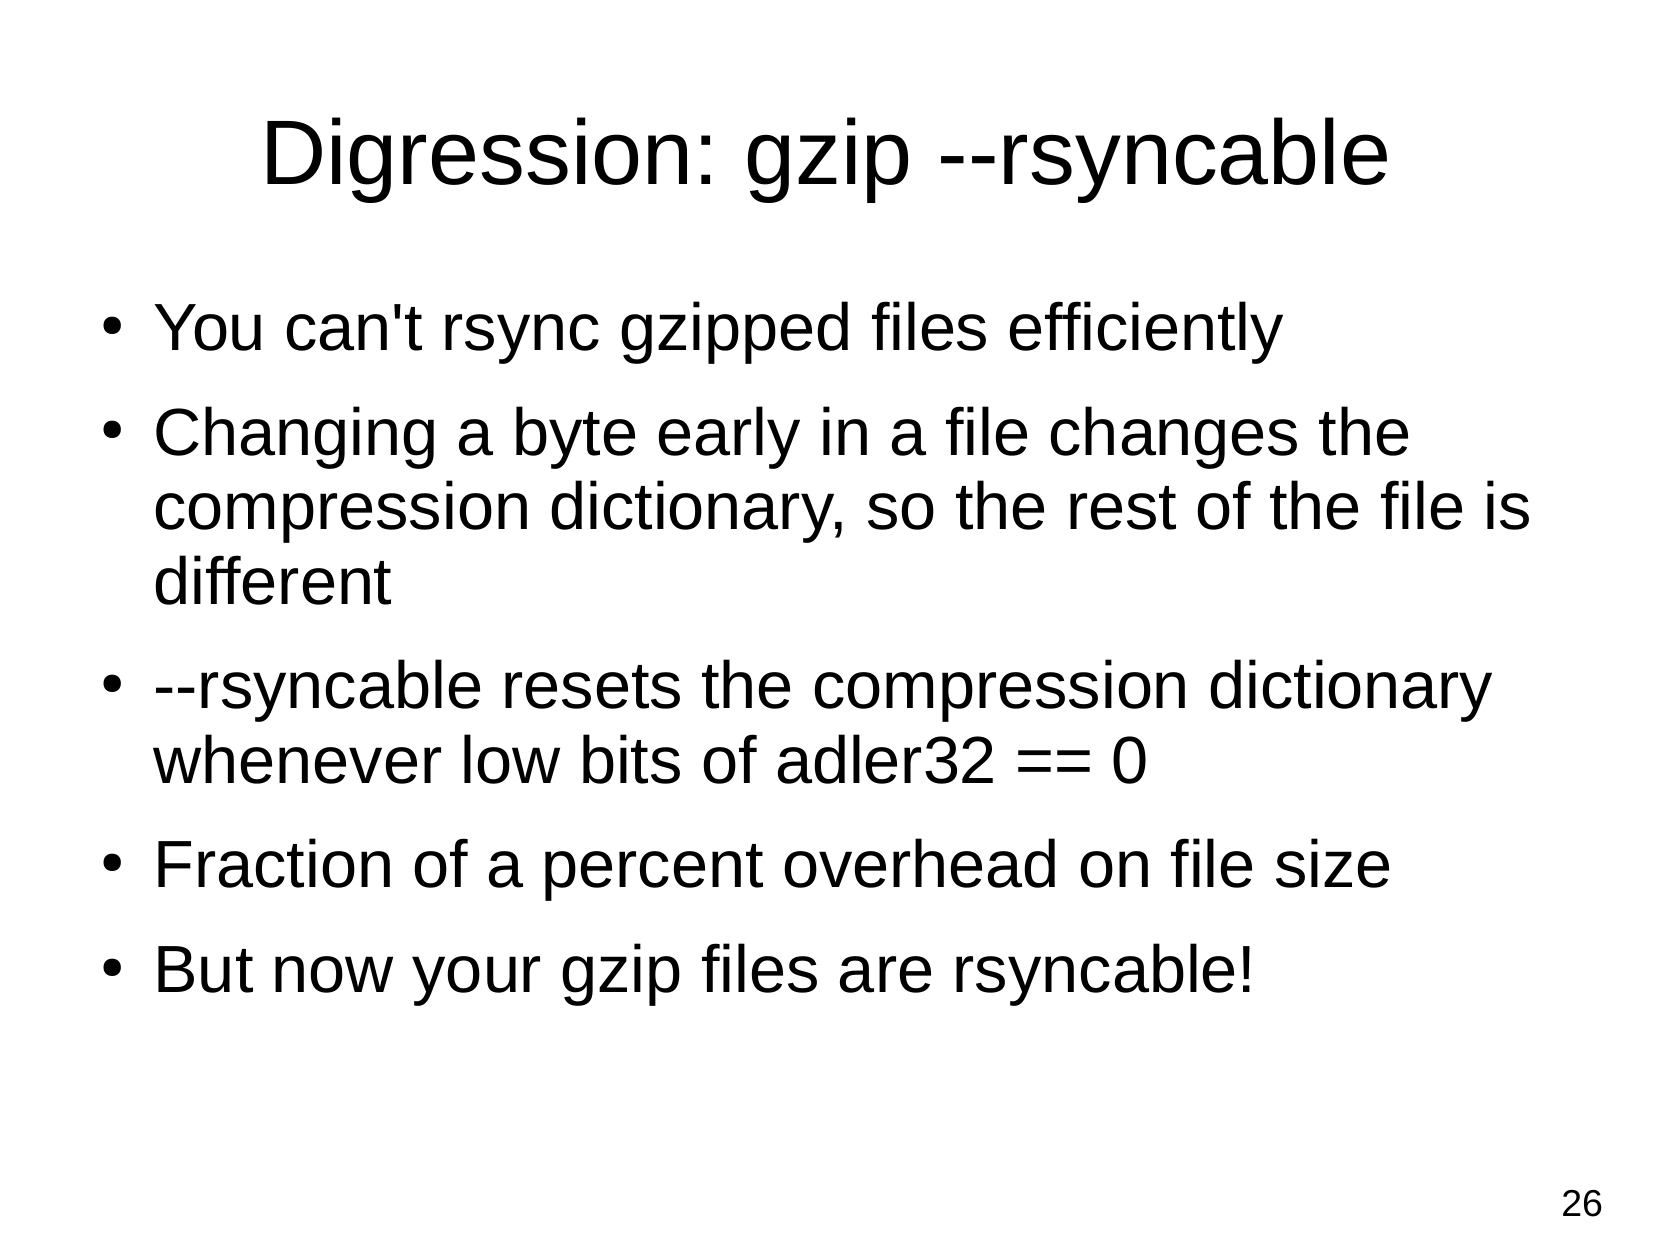

# Digression: gzip --rsyncable
You can't rsync gzipped files efficiently
Changing a byte early in a file changes the compression dictionary, so the rest of the file is different
--rsyncable resets the compression dictionary whenever low bits of adler32 == 0
Fraction of a percent overhead on file size
But now your gzip files are rsyncable!
26